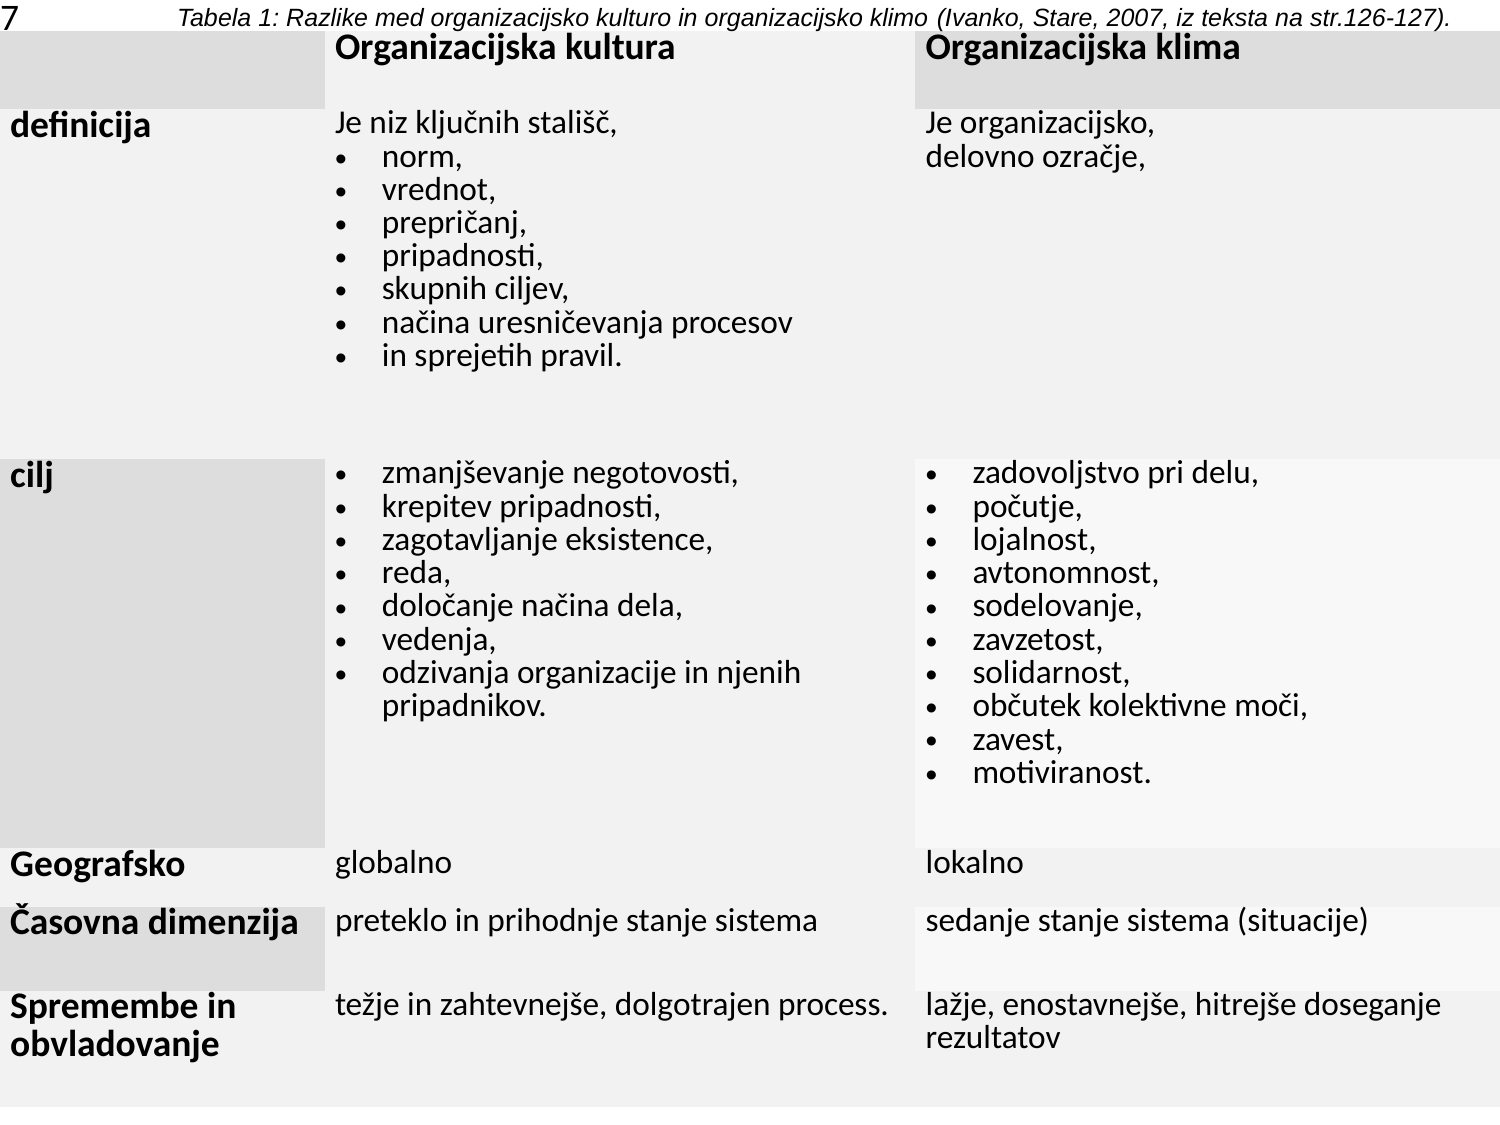

Tabela 1: Razlike med organizacijsko kulturo in organizacijsko klimo (Ivanko, Stare, 2007, iz teksta na str.126-127).
| | Organizacijska kultura | Organizacijska klima |
| --- | --- | --- |
| definicija | Je niz ključnih stališč, norm, vrednot, prepričanj, pripadnosti, skupnih ciljev, načina uresničevanja procesov in sprejetih pravil. | Je organizacijsko, delovno ozračje, |
| cilj | zmanjševanje negotovosti, krepitev pripadnosti, zagotavljanje eksistence, reda, določanje načina dela, vedenja, odzivanja organizacije in njenih pripadnikov. | zadovoljstvo pri delu, počutje, lojalnost, avtonomnost, sodelovanje, zavzetost, solidarnost, občutek kolektivne moči, zavest, motiviranost. |
| Geografsko | globalno | lokalno |
| Časovna dimenzija | preteklo in prihodnje stanje sistema | sedanje stanje sistema (situacije) |
| Spremembe in obvladovanje | težje in zahtevnejše, dolgotrajen process. | lažje, enostavnejše, hitrejše doseganje rezultatov |